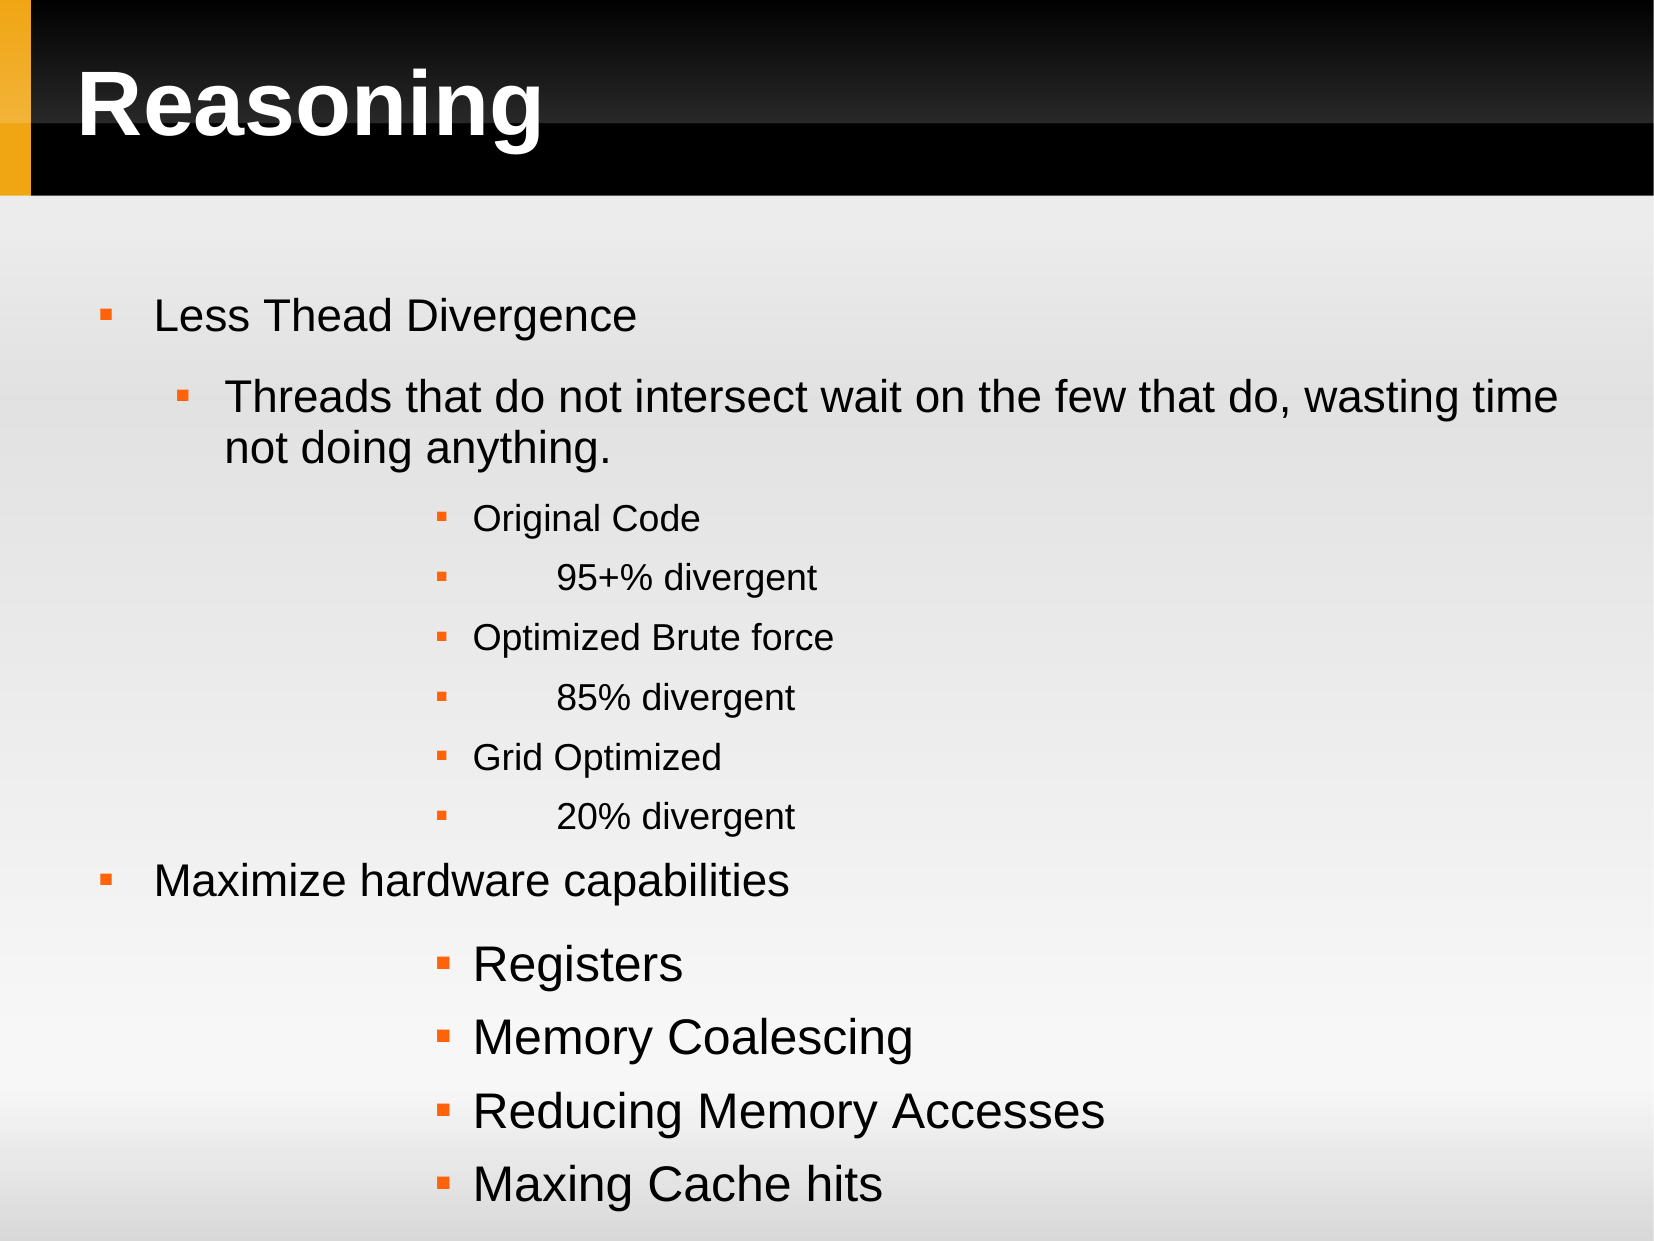

# Reasoning
Less Thead Divergence
Threads that do not intersect wait on the few that do, wasting time not doing anything.
Original Code
 95+% divergent
Optimized Brute force
 85% divergent
Grid Optimized
 20% divergent
Maximize hardware capabilities
Registers
Memory Coalescing
Reducing Memory Accesses
Maxing Cache hits